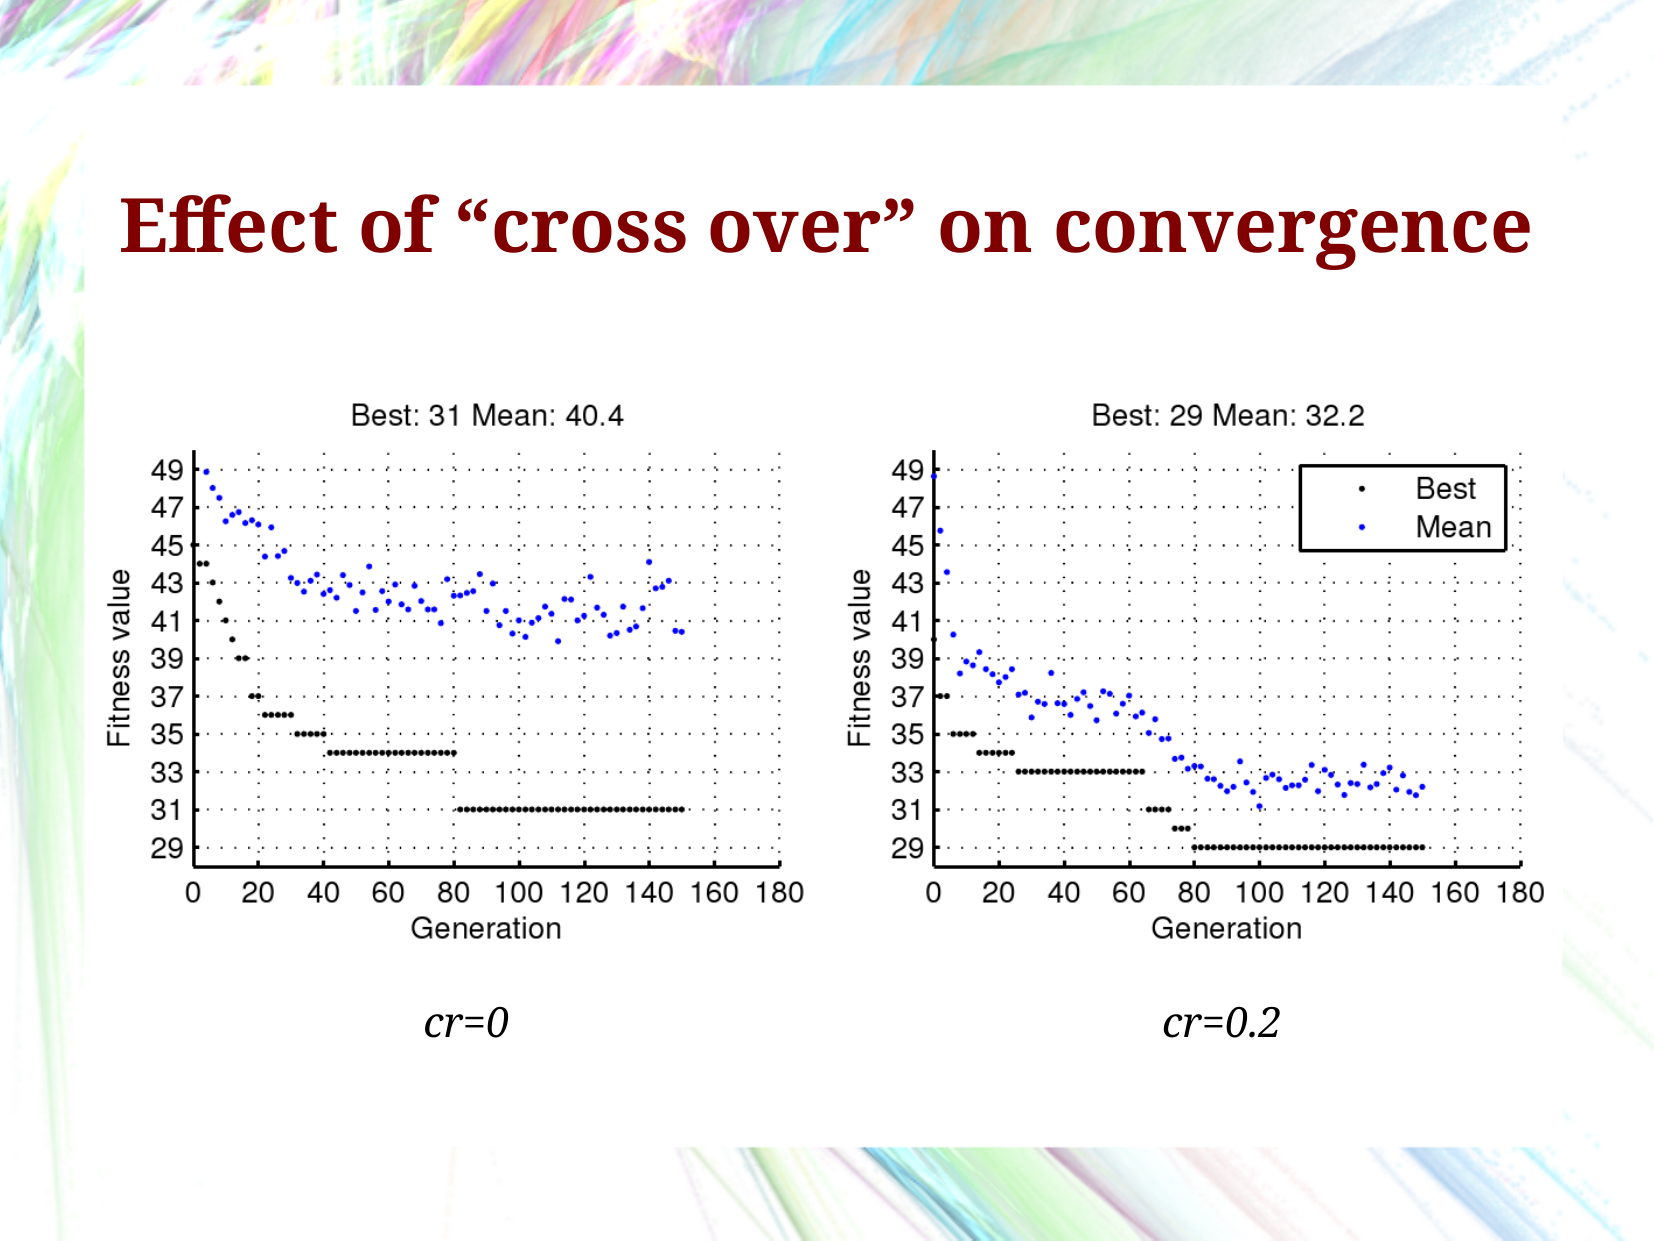

# Effect of “cross over” on convergence
cr=0
cr=0.2